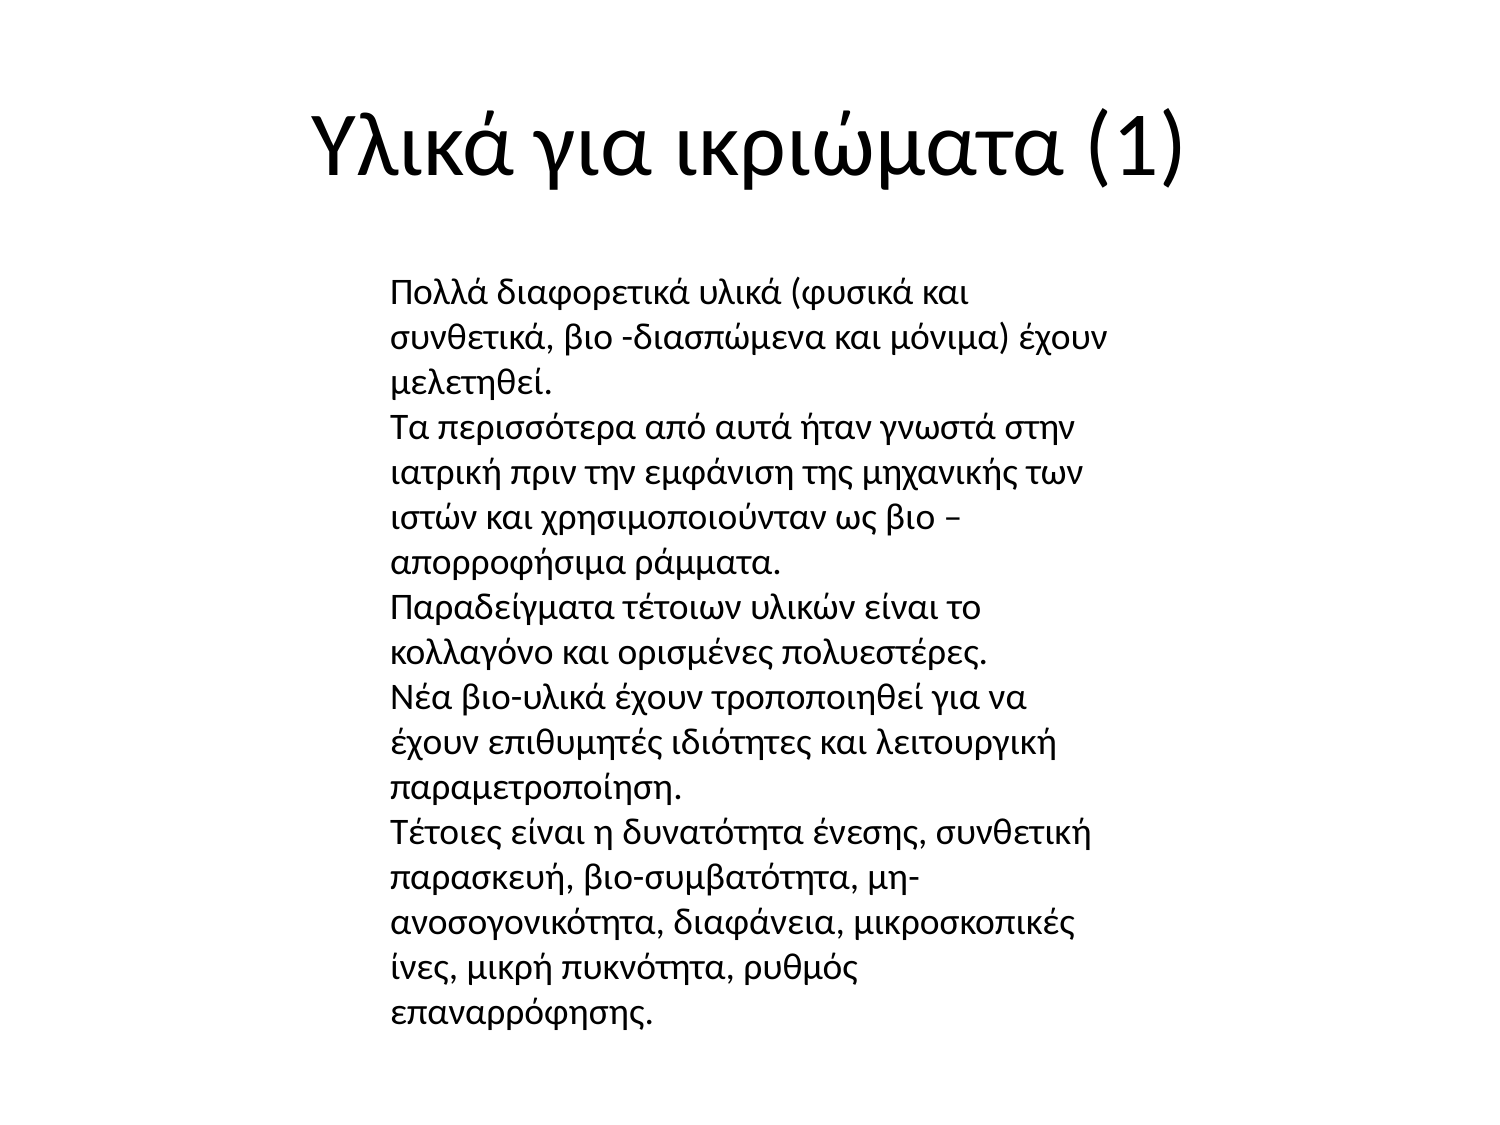

# Υλικά για ικριώματα (1)
Πολλά διαφορετικά υλικά (φυσικά και συνθετικά, βιο -διασπώμενα και μόνιμα) έχουν μελετηθεί.
Τα περισσότερα από αυτά ήταν γνωστά στην ιατρική πριν την εμφάνιση της μηχανικής των ιστών και χρησιμοποιούνταν ως βιο – απορροφήσιμα ράμματα.
Παραδείγματα τέτοιων υλικών είναι το κολλαγόνο και ορισμένες πολυεστέρες.
Νέα βιο-υλικά έχουν τροποποιηθεί για να έχουν επιθυμητές ιδιότητες και λειτουργική παραμετροποίηση.
Τέτοιες είναι η δυνατότητα ένεσης, συνθετική παρασκευή, βιο-συμβατότητα, μη-ανοσογονικότητα, διαφάνεια, μικροσκοπικές ίνες, μικρή πυκνότητα, ρυθμός επαναρρόφησης.